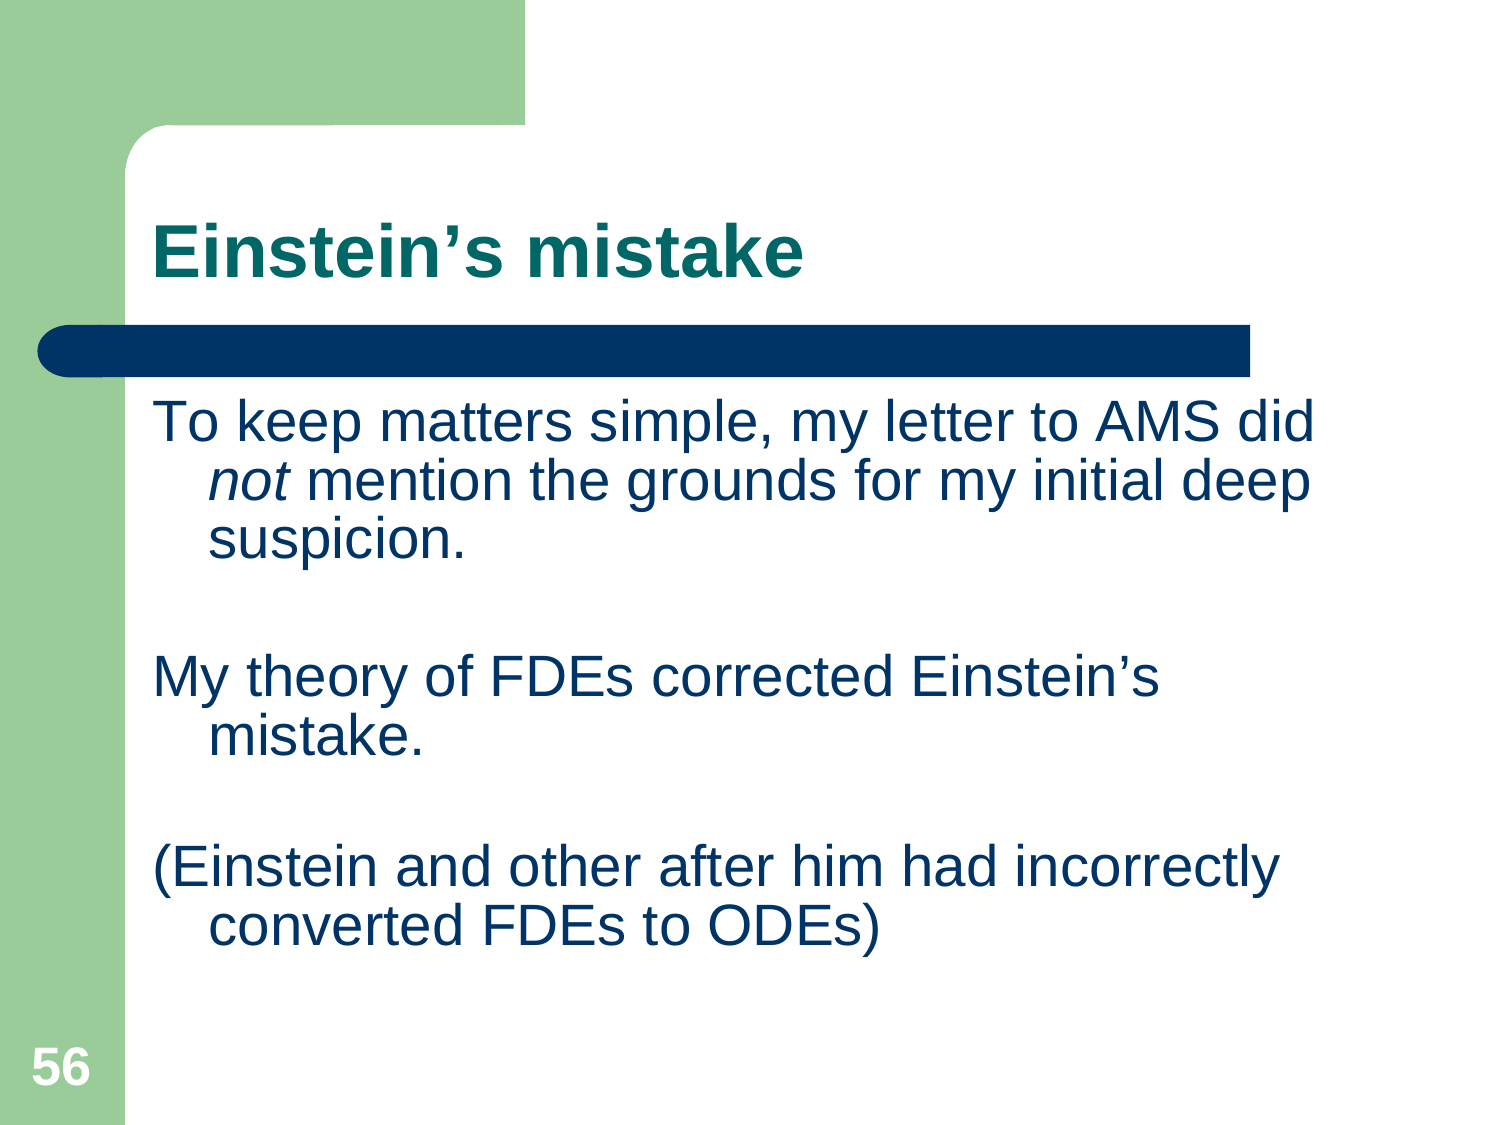

# Einstein’s mistake
To keep matters simple, my letter to AMS did not mention the grounds for my initial deep suspicion.
My theory of FDEs corrected Einstein’s mistake.
(Einstein and other after him had incorrectly converted FDEs to ODEs)
56